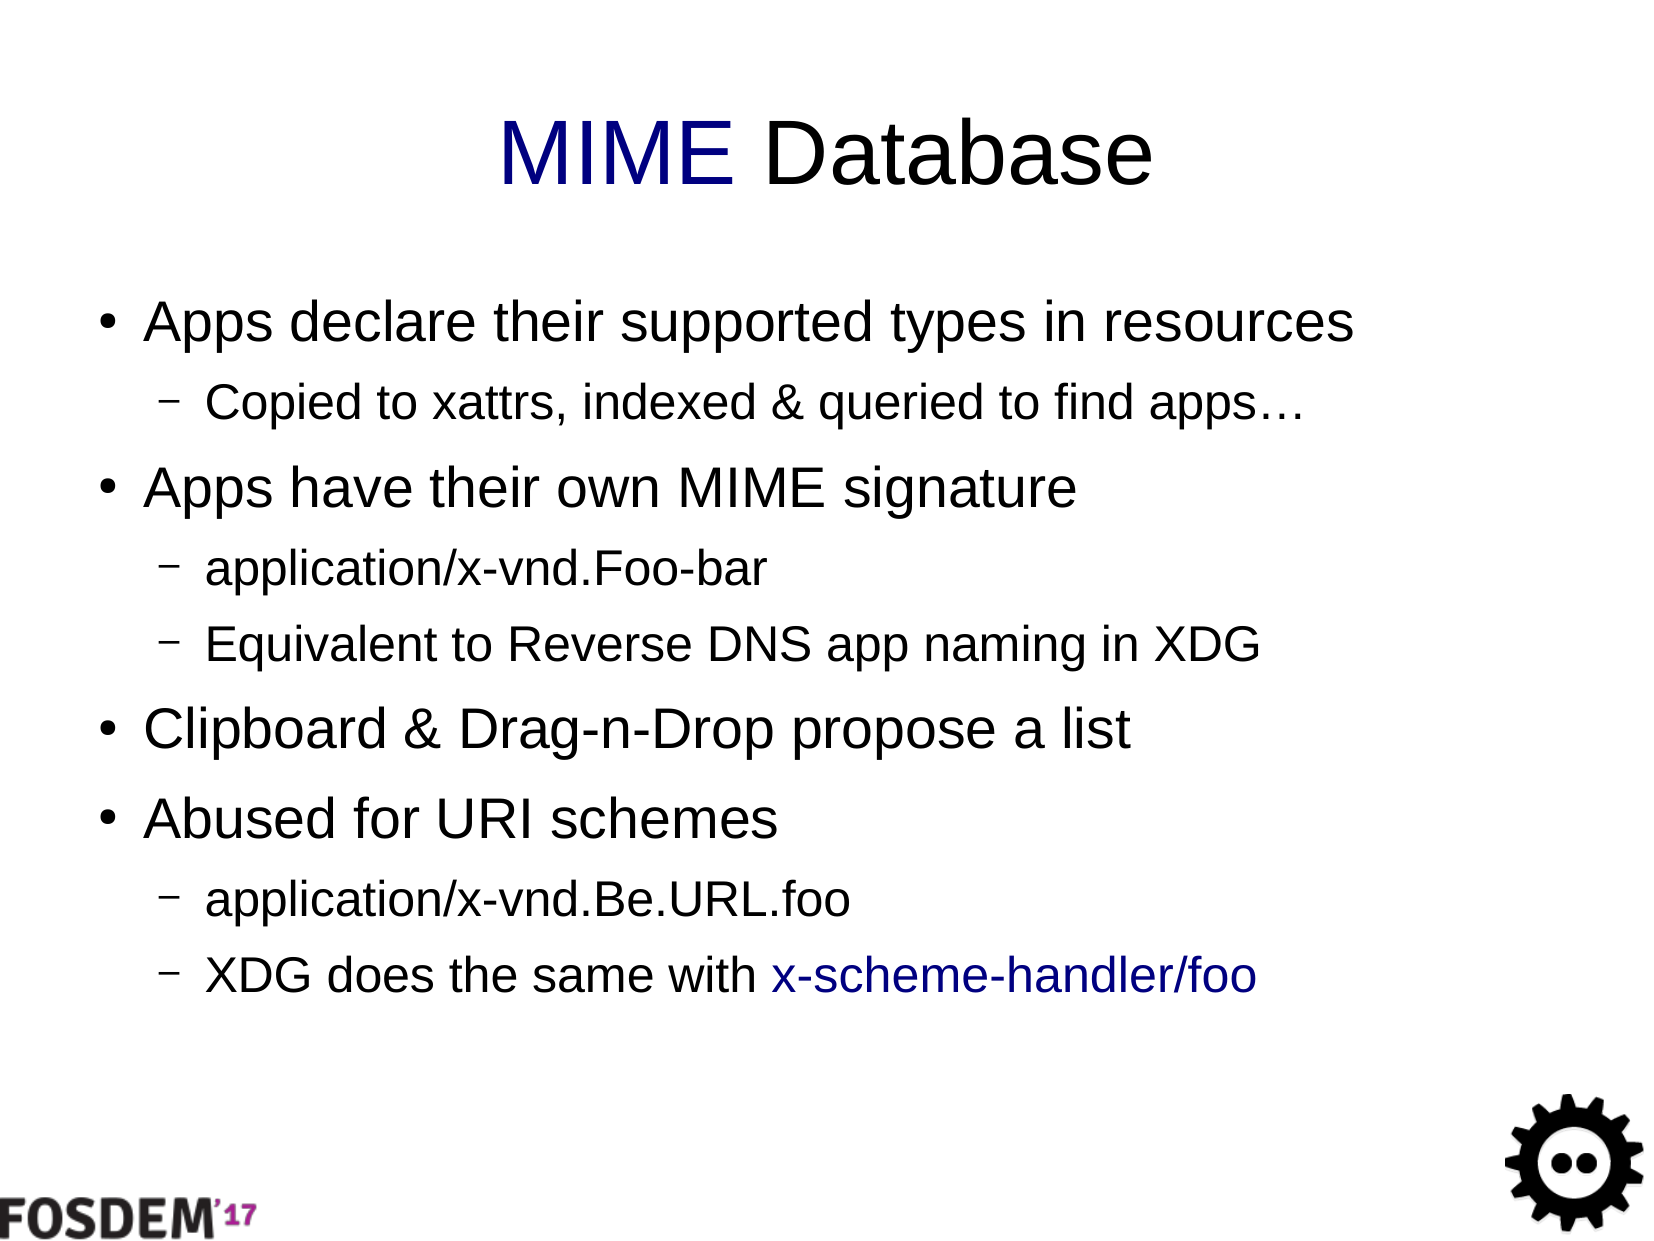

# MIME Database
Apps declare their supported types in resources
Copied to xattrs, indexed & queried to find apps…
Apps have their own MIME signature
application/x-vnd.Foo-bar
Equivalent to Reverse DNS app naming in XDG
Clipboard & Drag-n-Drop propose a list
Abused for URI schemes
application/x-vnd.Be.URL.foo
XDG does the same with x-scheme-handler/foo